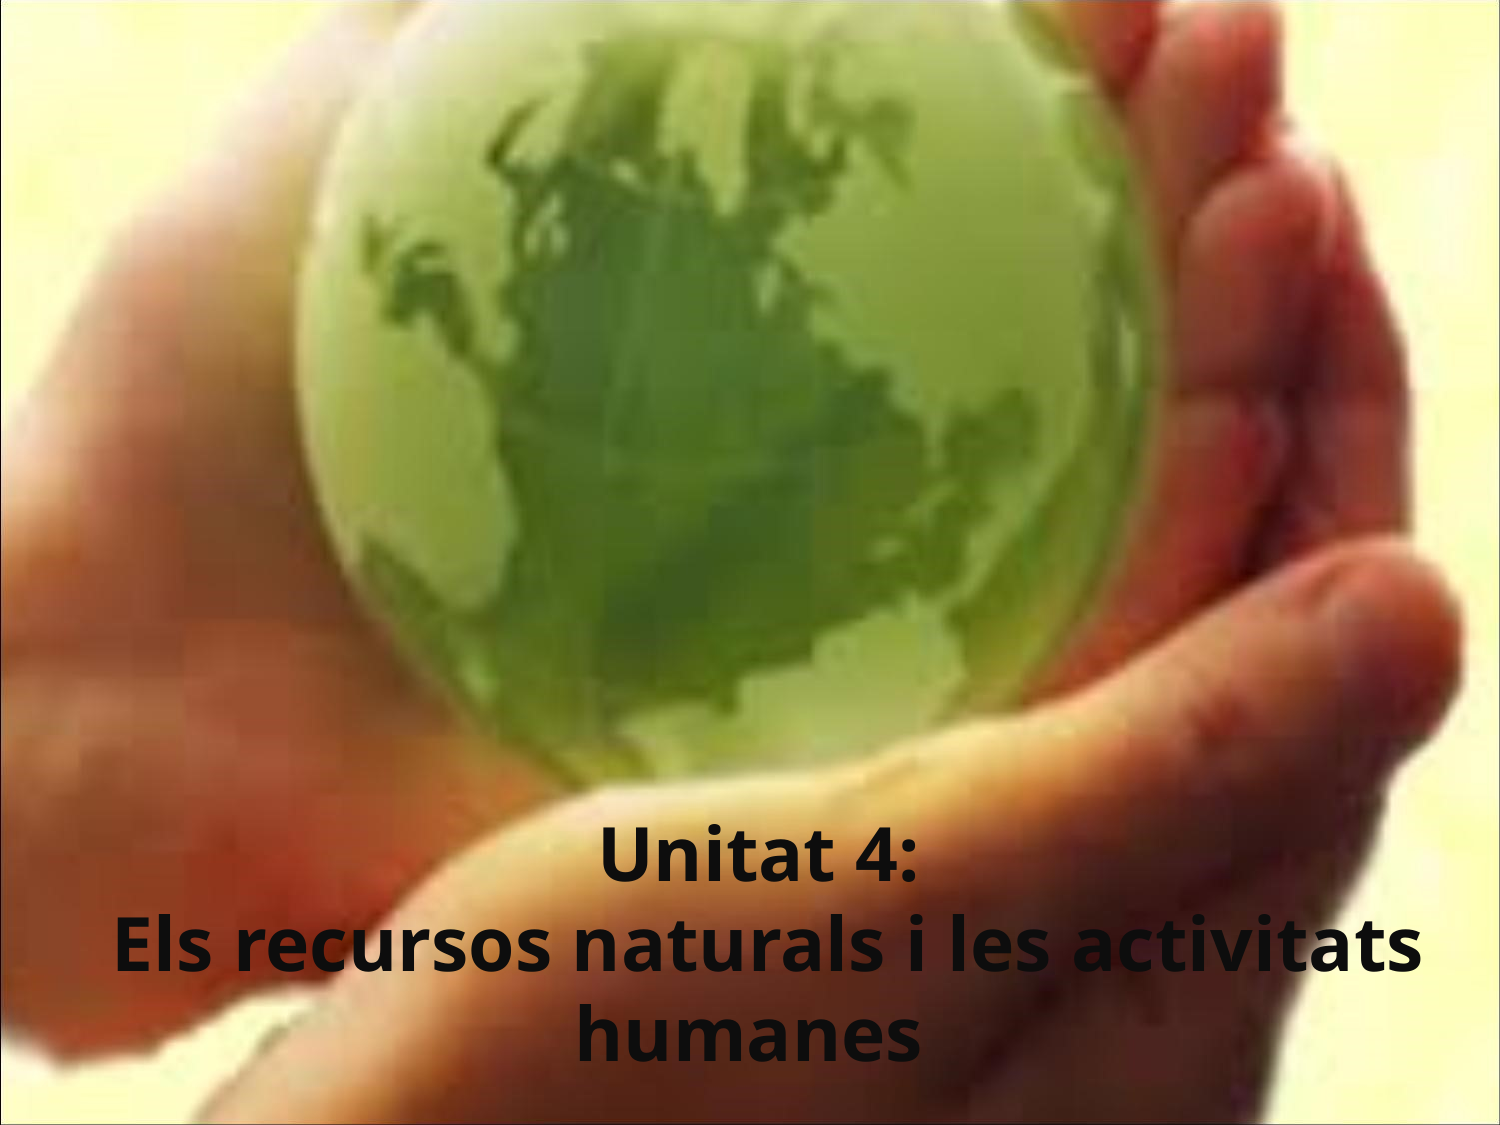

Unitat 4:
 Els recursos naturals i les activitats humanes